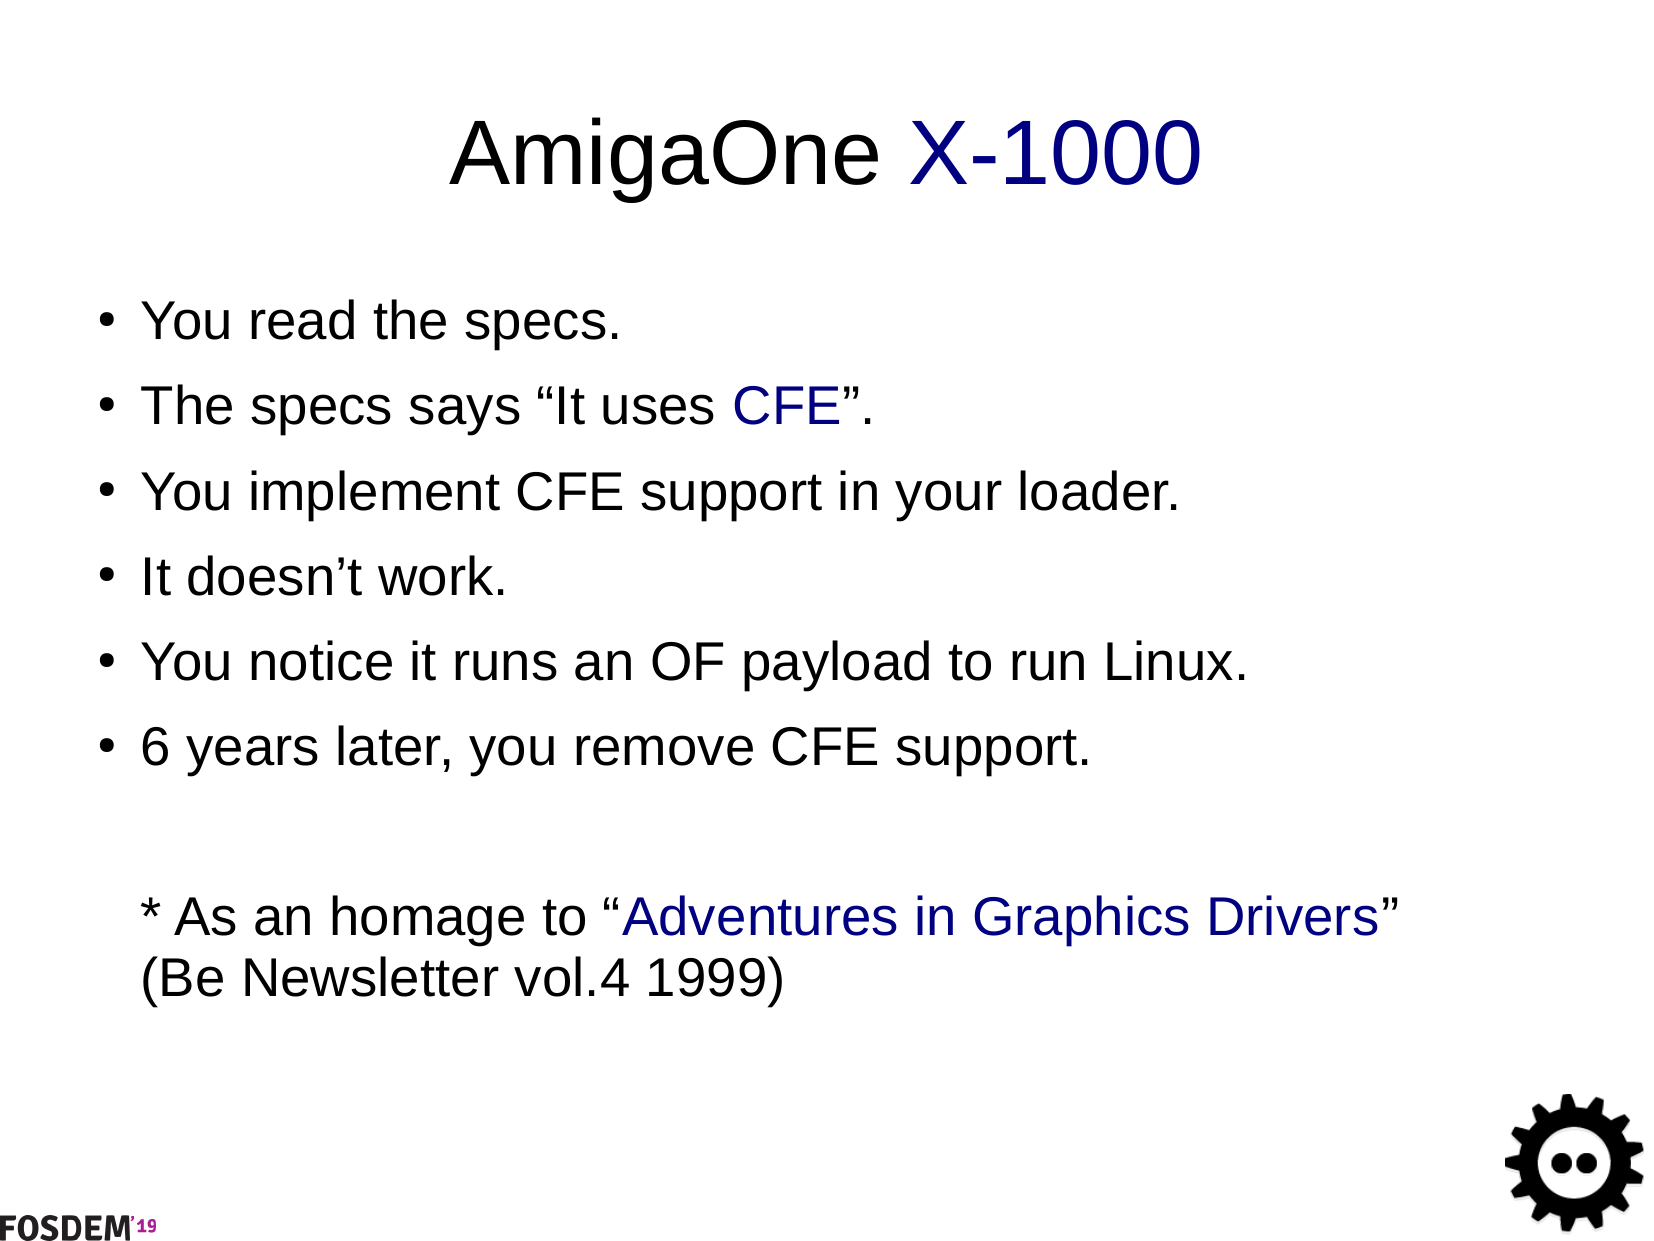

# AmigaOne X-1000
You read the specs.
The specs says “It uses CFE”.
You implement CFE support in your loader.
It doesn’t work.
You notice it runs an OF payload to run Linux.
6 years later, you remove CFE support.
* As an homage to “Adventures in Graphics Drivers”
(Be Newsletter vol.4 1999)